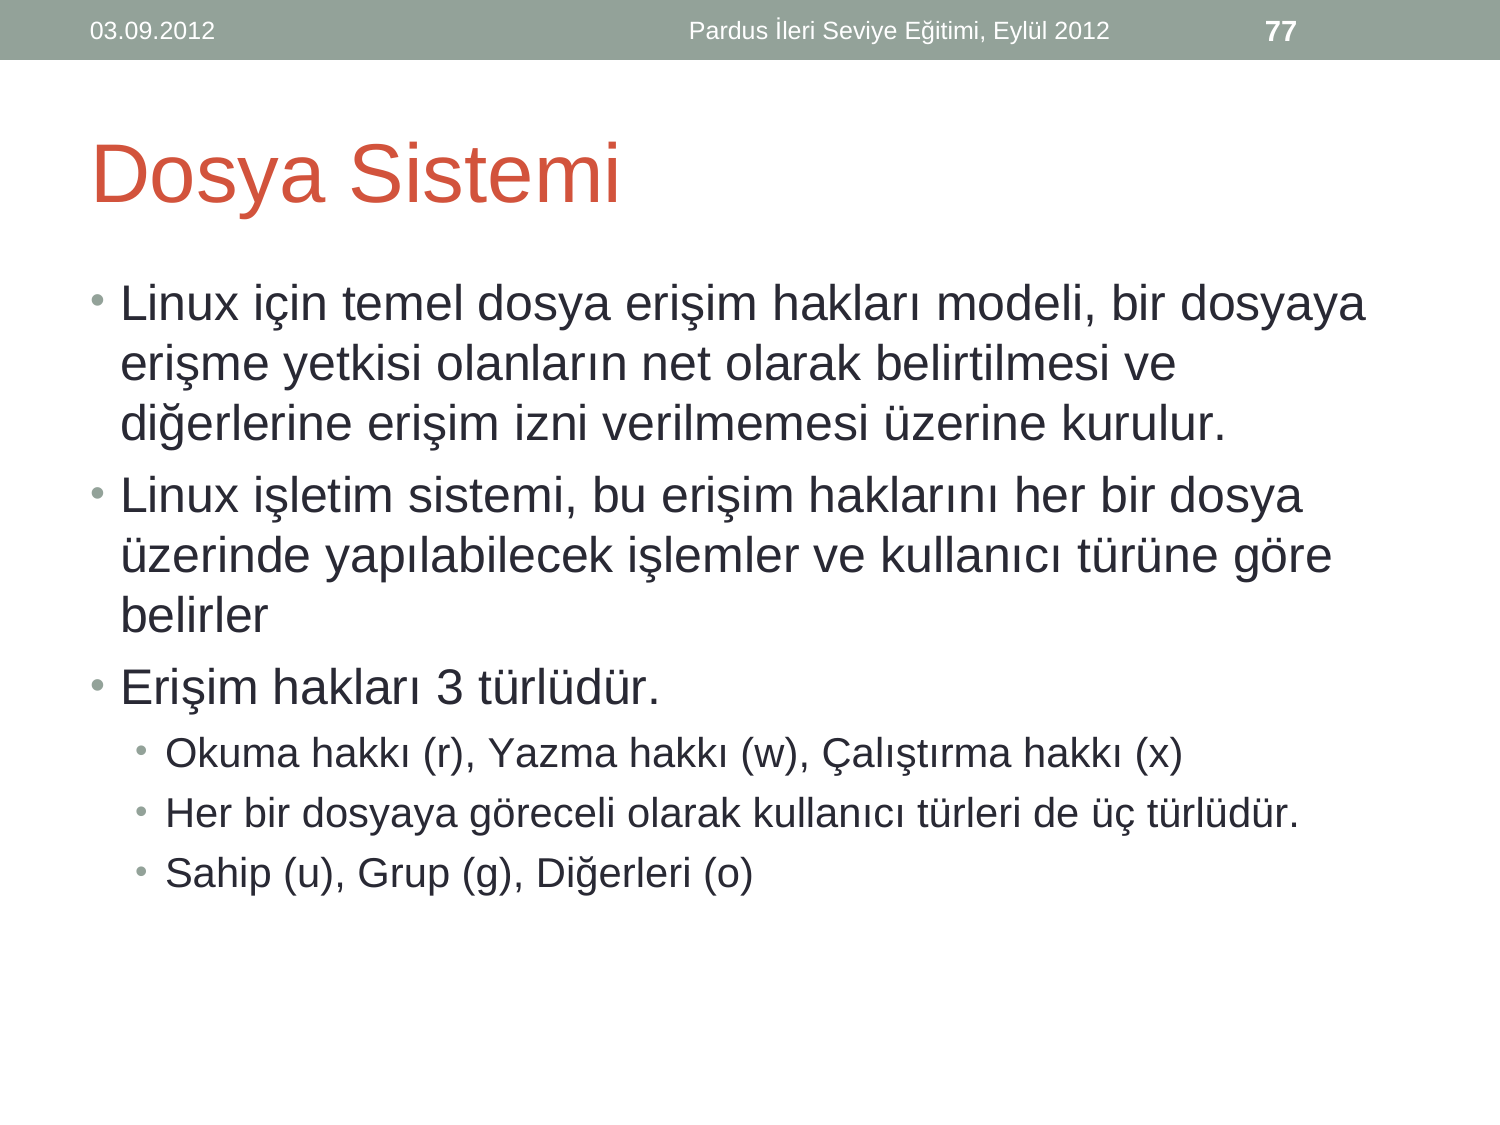

03.09.2012
Pardus İleri Seviye Eğitimi, Eylül 2012
# Dosya Sistemi
Linux için temel dosya erişim hakları modeli, bir dosyaya erişme yetkisi olanların net olarak belirtilmesi ve diğerlerine erişim izni verilmemesi üzerine kurulur.
Linux işletim sistemi, bu erişim haklarını her bir dosya üzerinde yapılabilecek işlemler ve kullanıcı türüne göre belirler
Erişim hakları 3 türlüdür.
Okuma hakkı (r), Yazma hakkı (w), Çalıştırma hakkı (x)
Her bir dosyaya göreceli olarak kullanıcı türleri de üç türlüdür.
Sahip (u), Grup (g), Diğerleri (o)